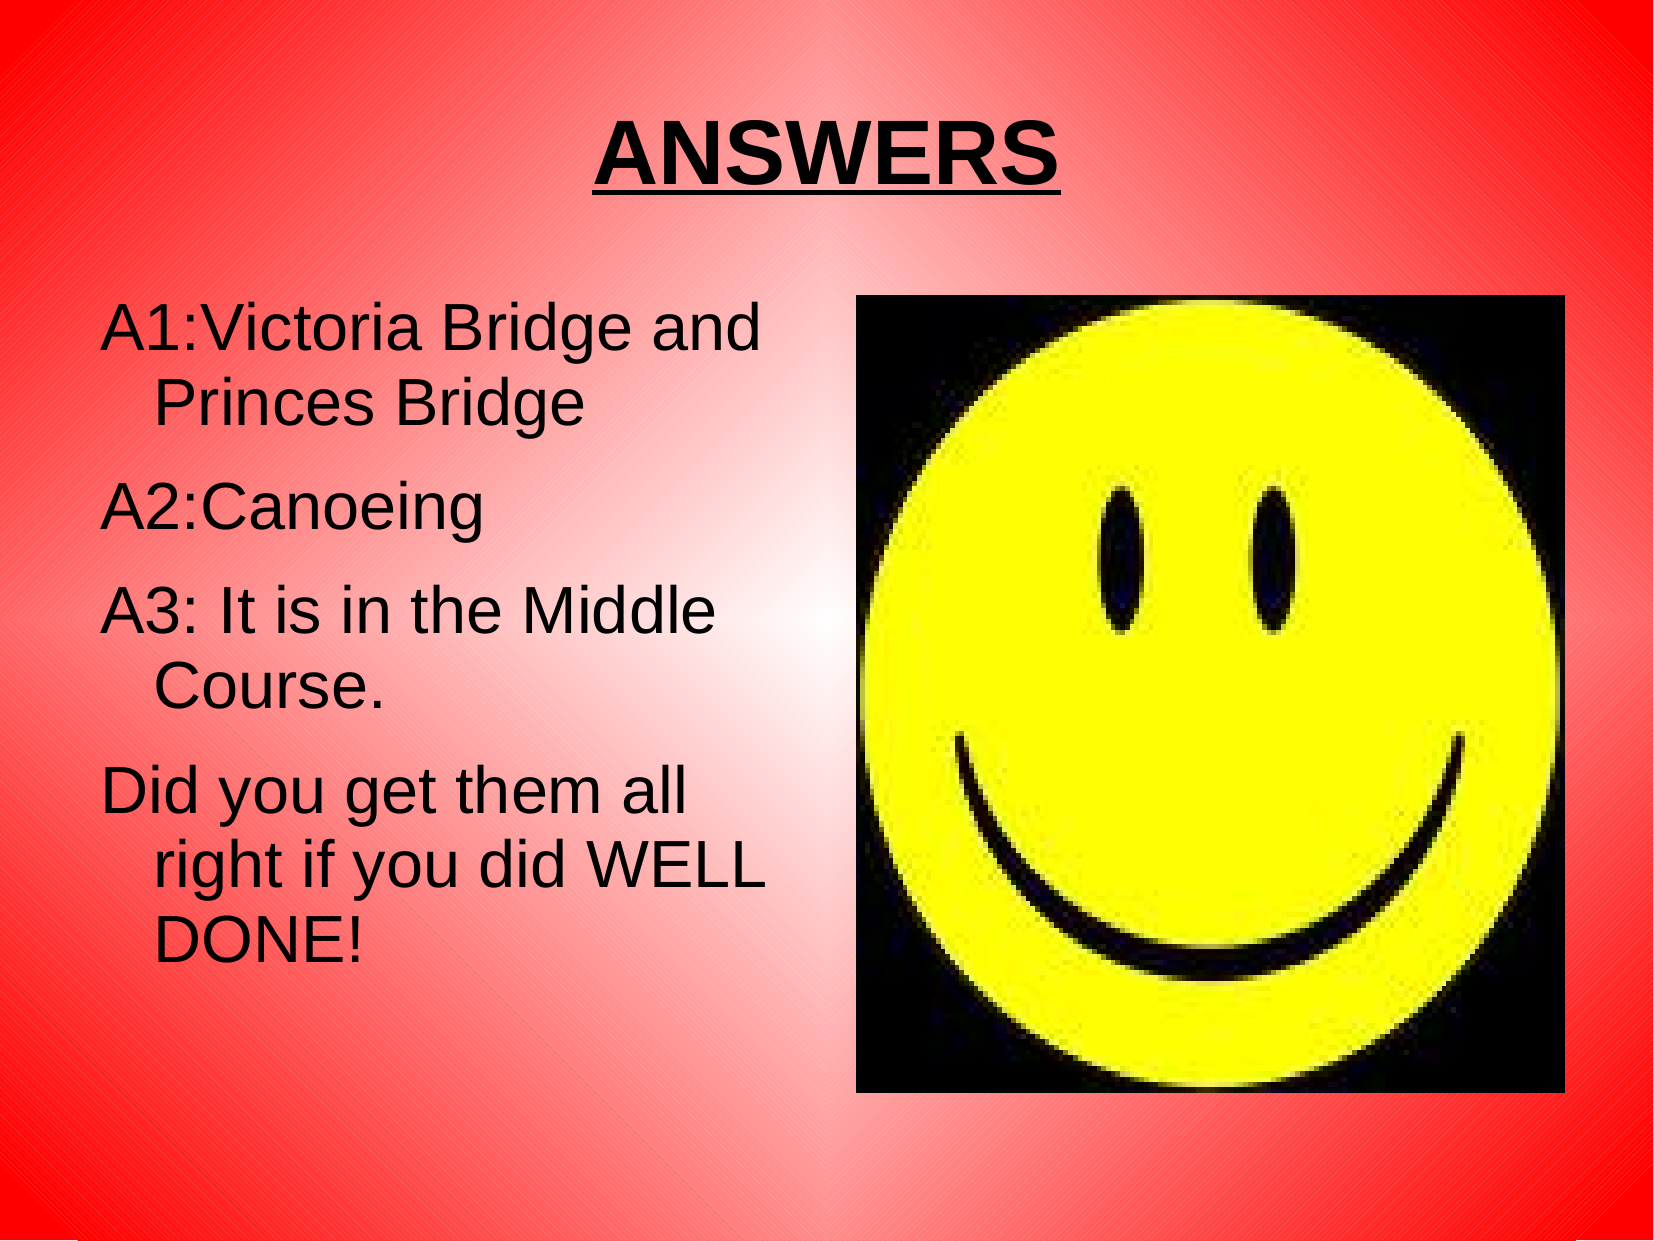

# ANSWERS
A1:Victoria Bridge and Princes Bridge
A2:Canoeing
A3: It is in the Middle Course.
Did you get them all right if you did WELL DONE!